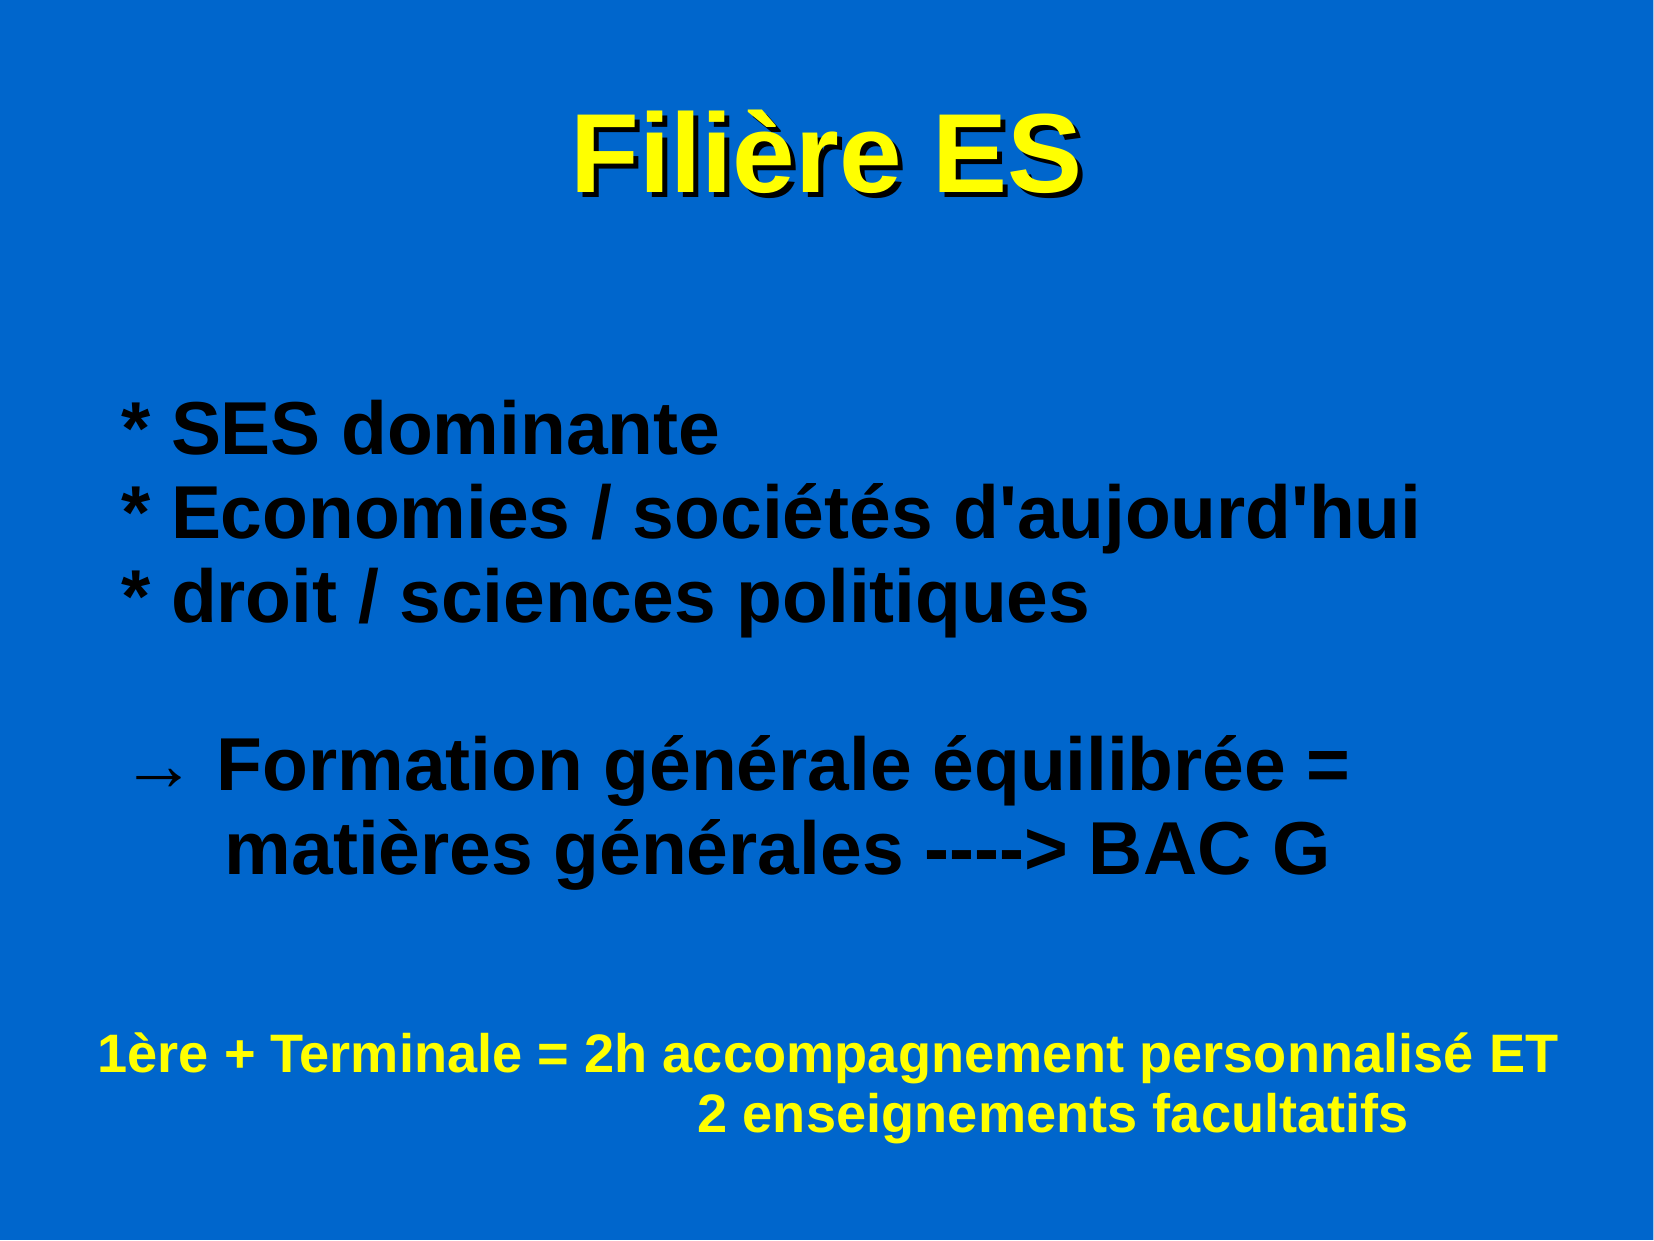

# Filière ES
* SES dominante
* Economies / sociétés d'aujourd'hui
* droit / sciences politiques
→ Formation générale équilibrée = matières générales ----> BAC G
1ère + Terminale = 2h accompagnement personnalisé ET 2 enseignements facultatifs